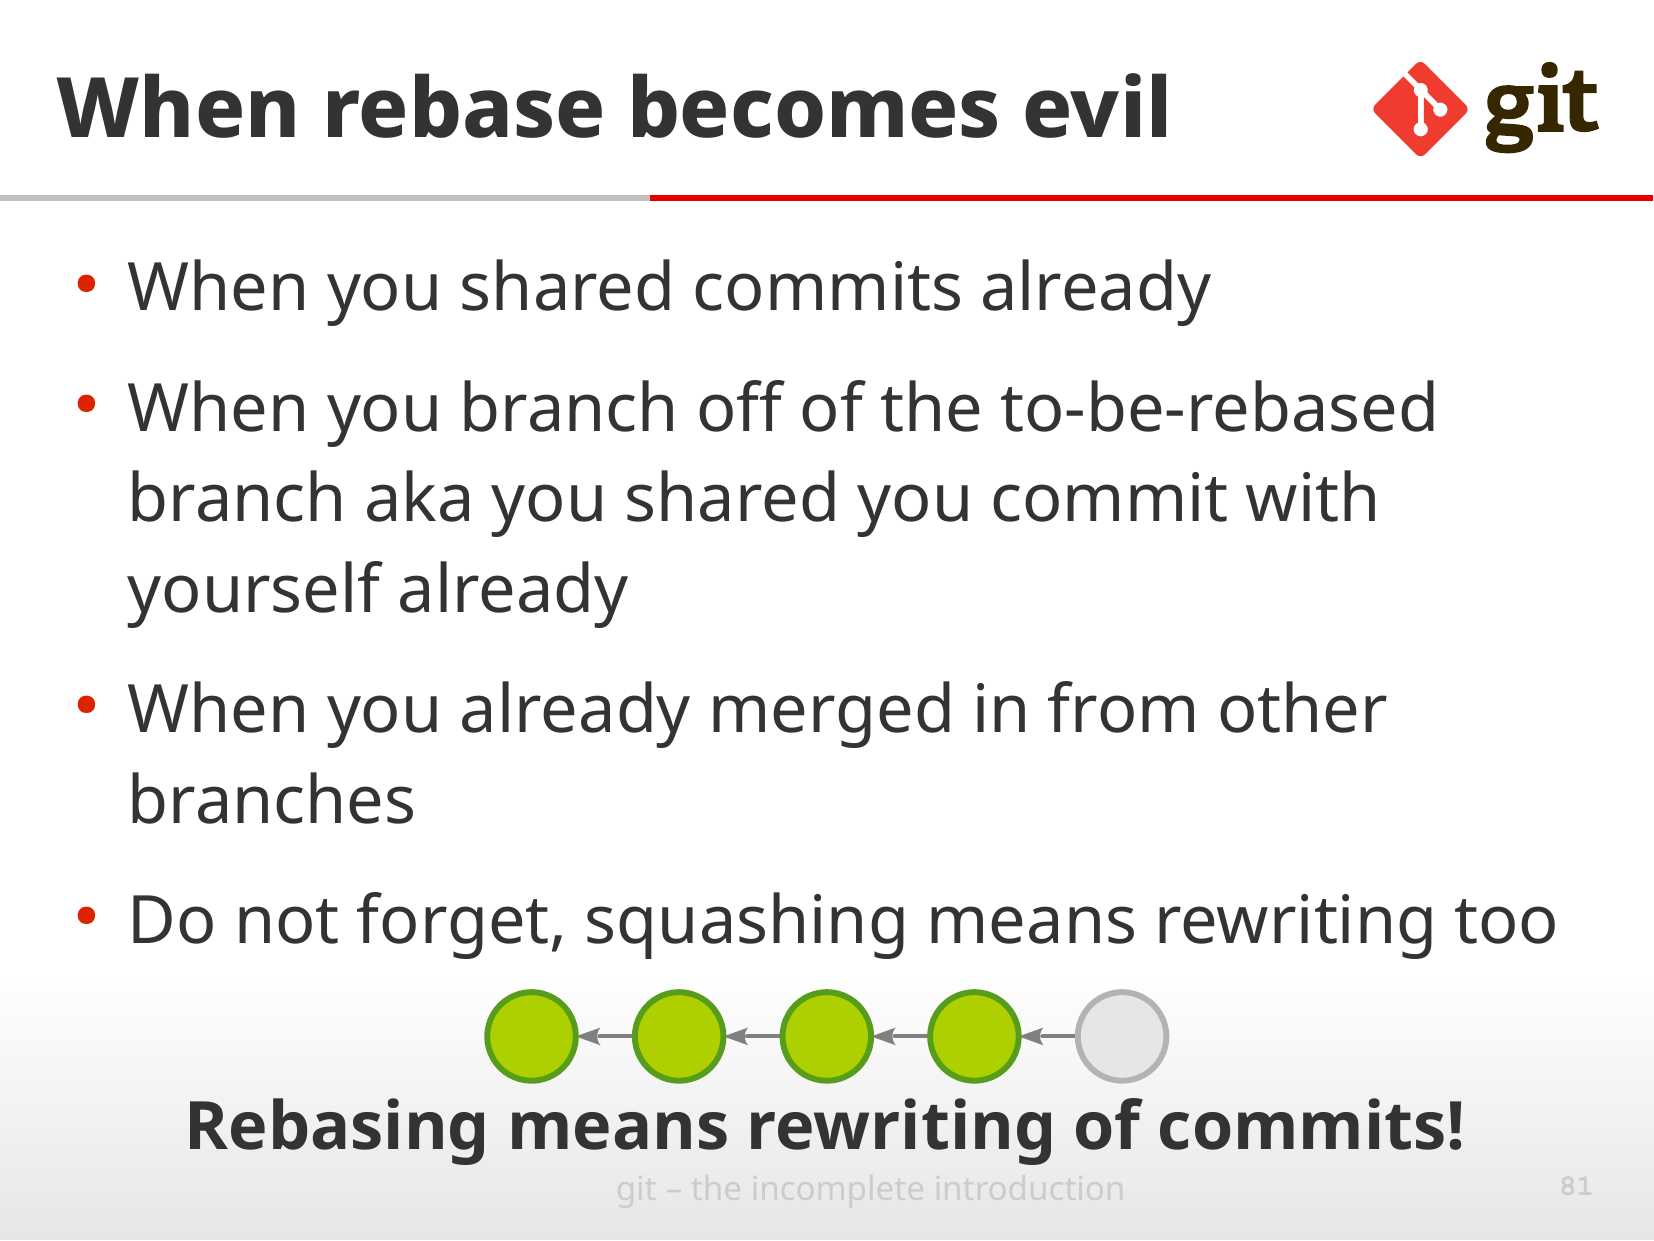

# When rebase becomes evil
When you shared commits already
When you branch off of the to-be-rebased branch aka you shared you commit with yourself already
When you already merged in from other branches
Do not forget, squashing means rewriting too
Rebasing means rewriting of commits!
81